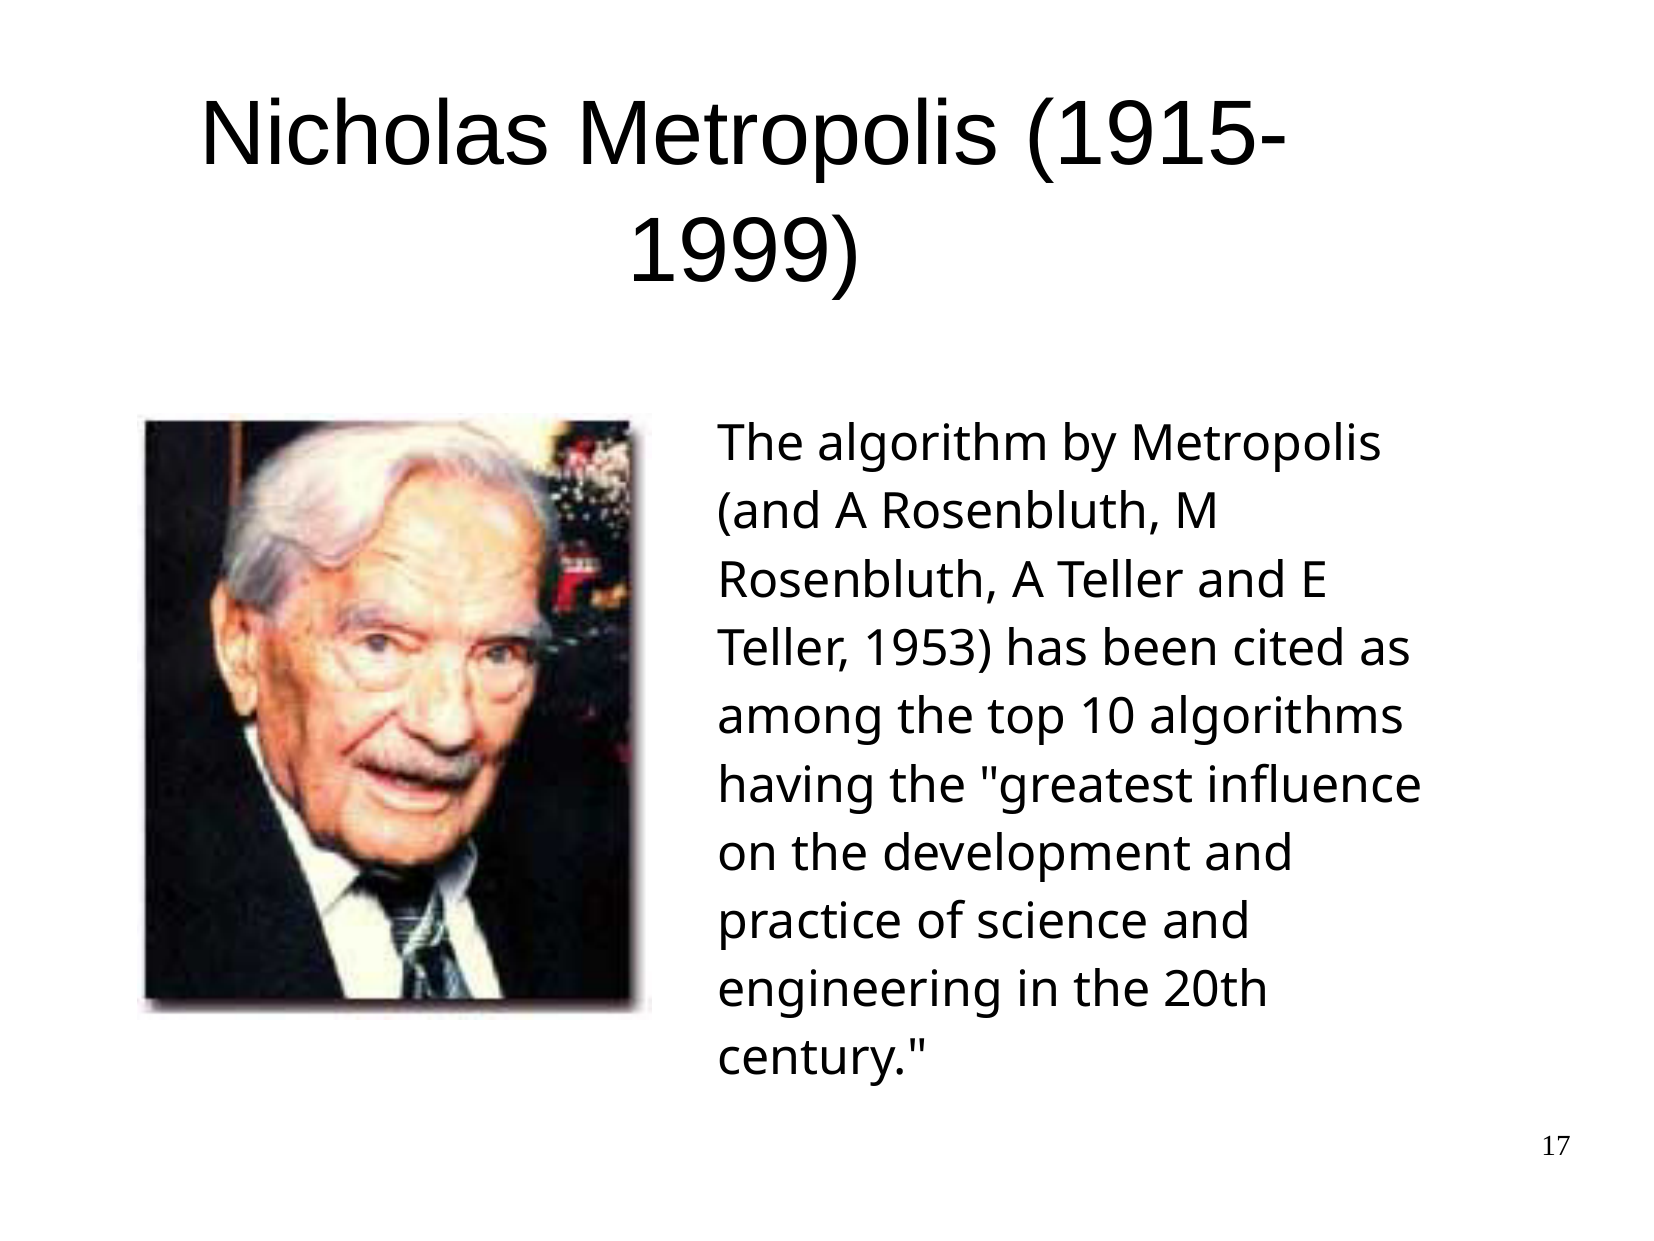

# Nicholas Metropolis (1915-1999)‏
The algorithm by Metropolis (and A Rosenbluth, M Rosenbluth, A Teller and E Teller, 1953) has been cited as among the top 10 algorithms having the "greatest influence on the development and practice of science and engineering in the 20th century."
17